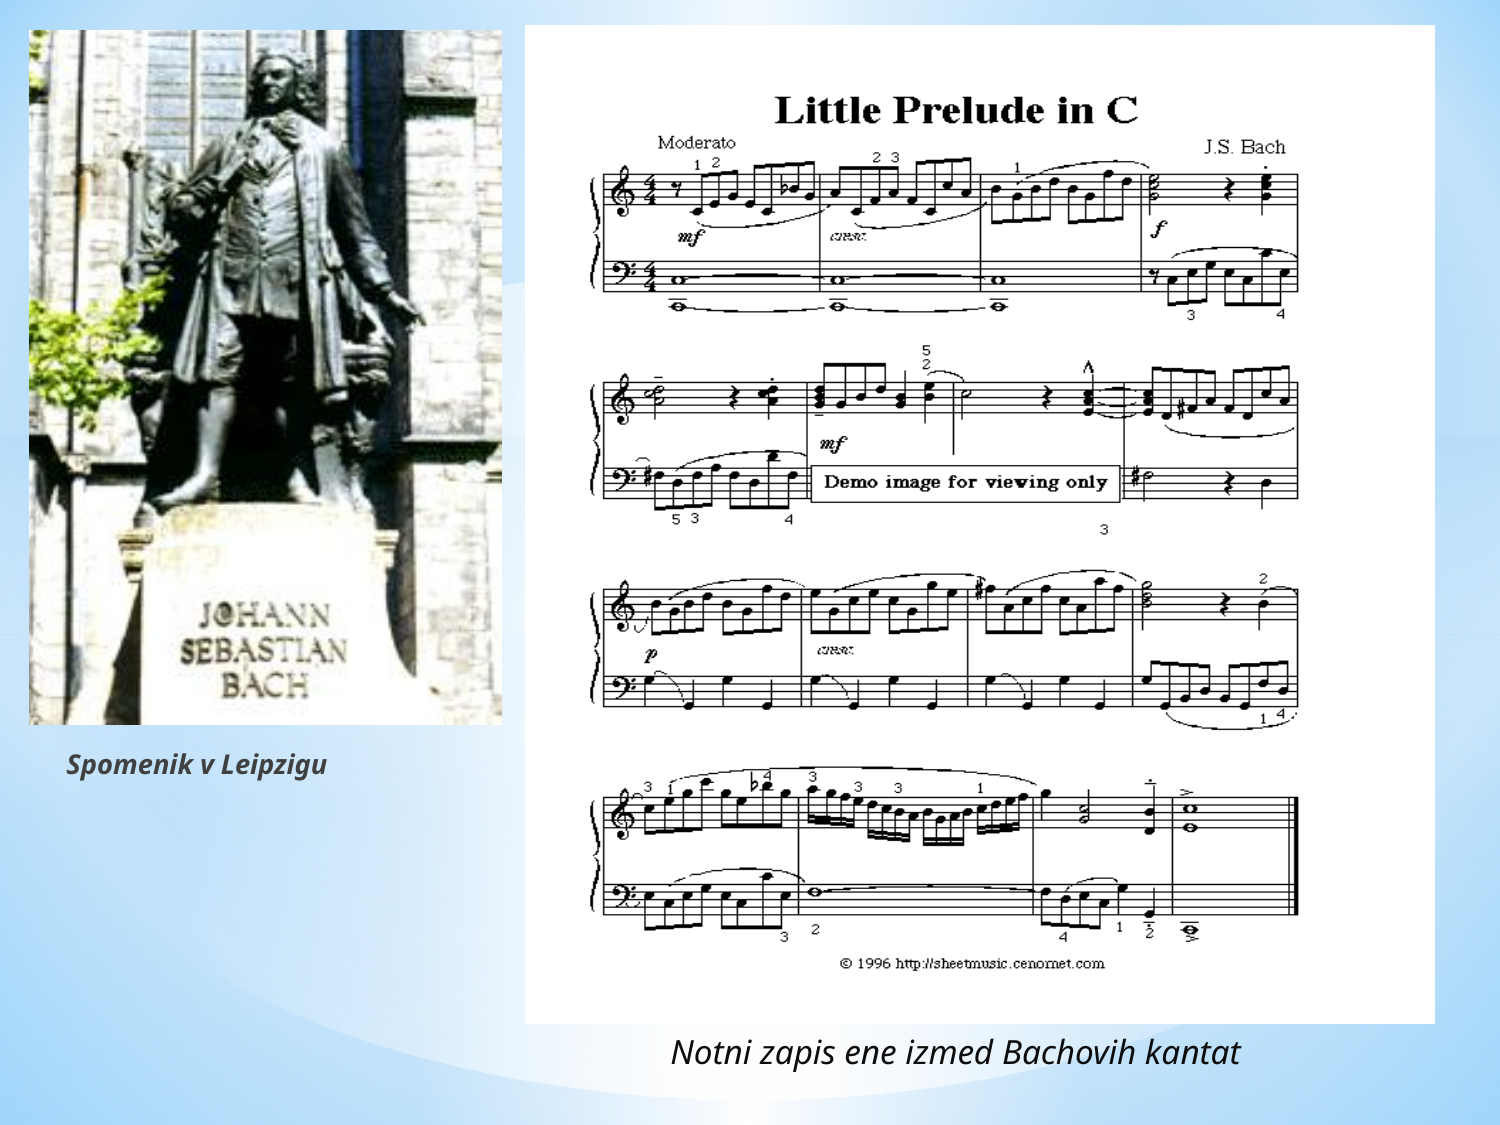

Spomenik v Leipzigu
# Notni zapis ene izmed Bachovih kantat